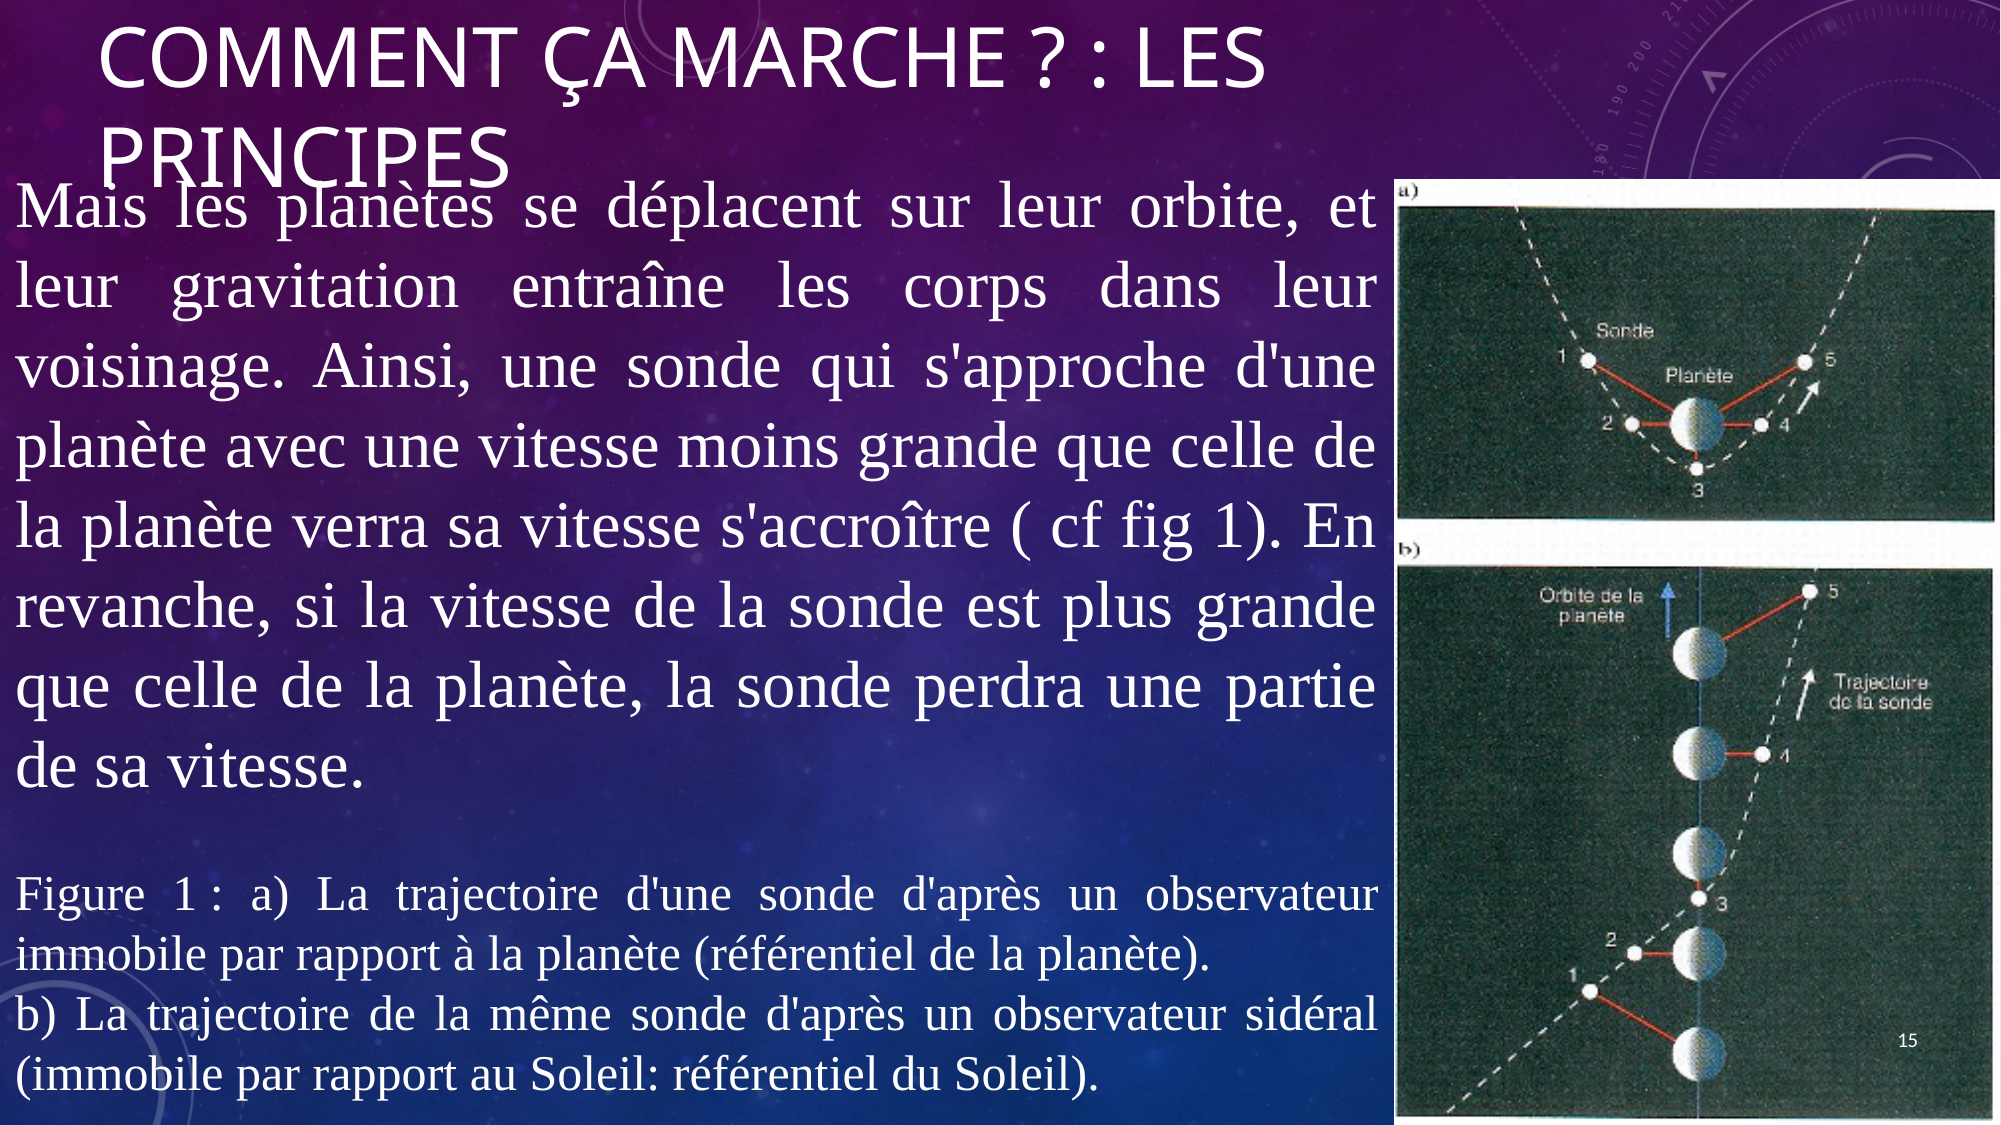

# Comment ça marche ? : Les principes
Mais les planètes se déplacent sur leur orbite, et leur gravitation entraîne les corps dans leur voisinage. Ainsi, une sonde qui s'approche d'une planète avec une vitesse moins grande que celle de la planète verra sa vitesse s'accroître ( cf fig 1). En revanche, si la vitesse de la sonde est plus grande que celle de la planète, la sonde perdra une partie de sa vitesse.
Figure 1 : a) La trajectoire d'une sonde d'après un observateur immobile par rapport à la planète (référentiel de la planète).
b) La trajectoire de la même sonde d'après un observateur sidéral (immobile par rapport au Soleil: référentiel du Soleil).